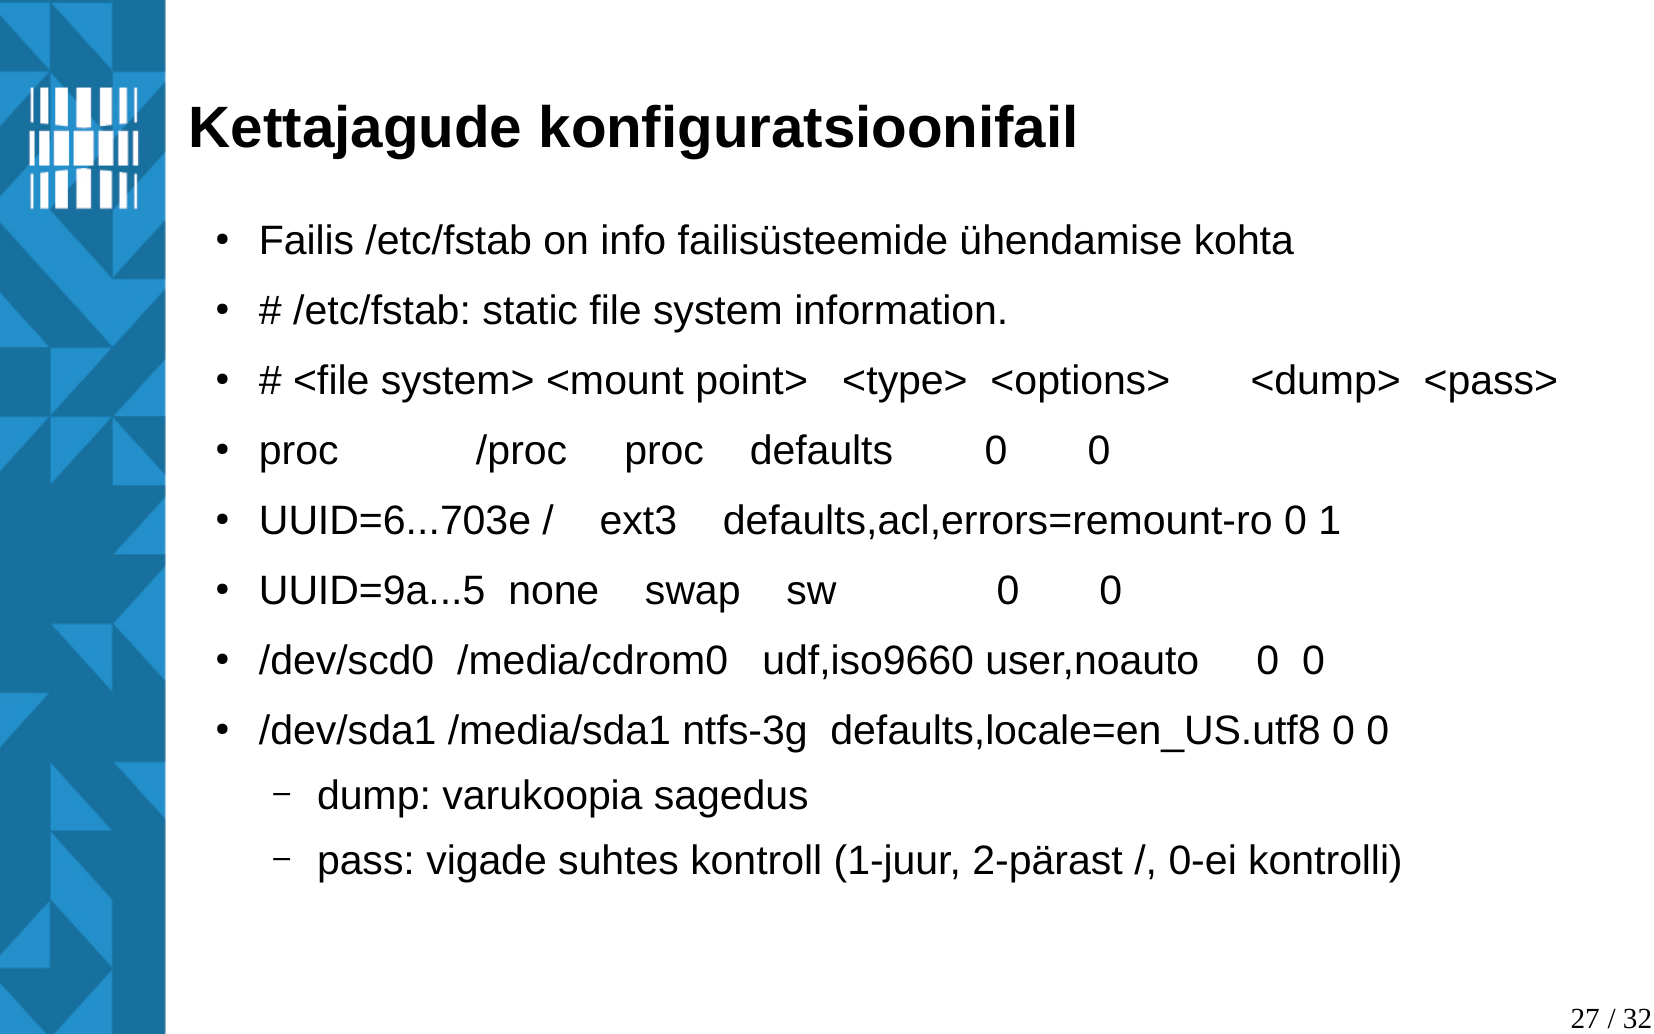

# Kettajagude konfiguratsioonifail
Failis /etc/fstab on info failisüsteemide ühendamise kohta
# /etc/fstab: static file system information.
# <file system> <mount point> <type> <options> <dump> <pass>
proc /proc proc defaults 0 0
UUID=6...703e / ext3 defaults,acl,errors=remount-ro 0 1
UUID=9a...5 none swap sw 0 0
/dev/scd0 /media/cdrom0 udf,iso9660 user,noauto 0 0
/dev/sda1 /media/sda1 ntfs-3g defaults,locale=en_US.utf8 0 0
dump: varukoopia sagedus
pass: vigade suhtes kontroll (1-juur, 2-pärast /, 0-ei kontrolli)